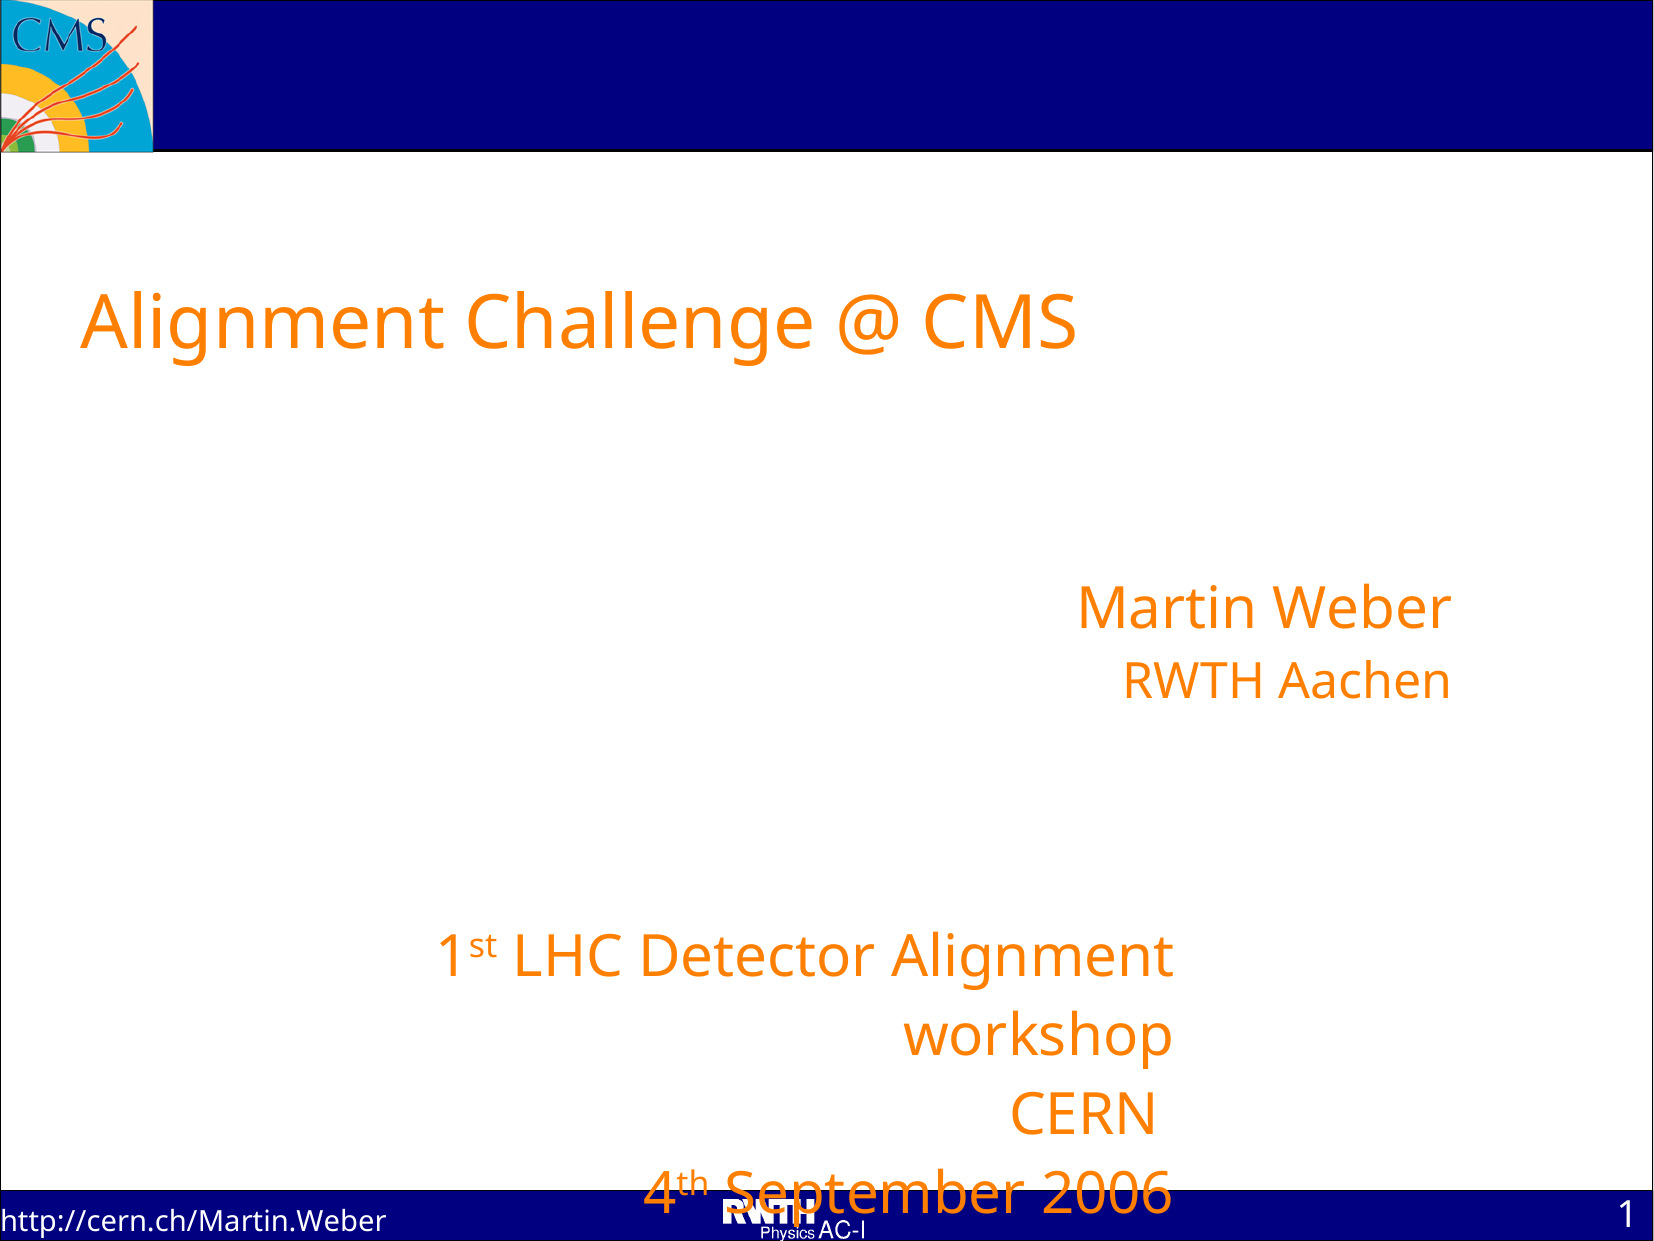

Alignment Challenge @ CMS
Martin Weber
RWTH Aachen
1st LHC Detector Alignment workshop
CERN
4th September 2006